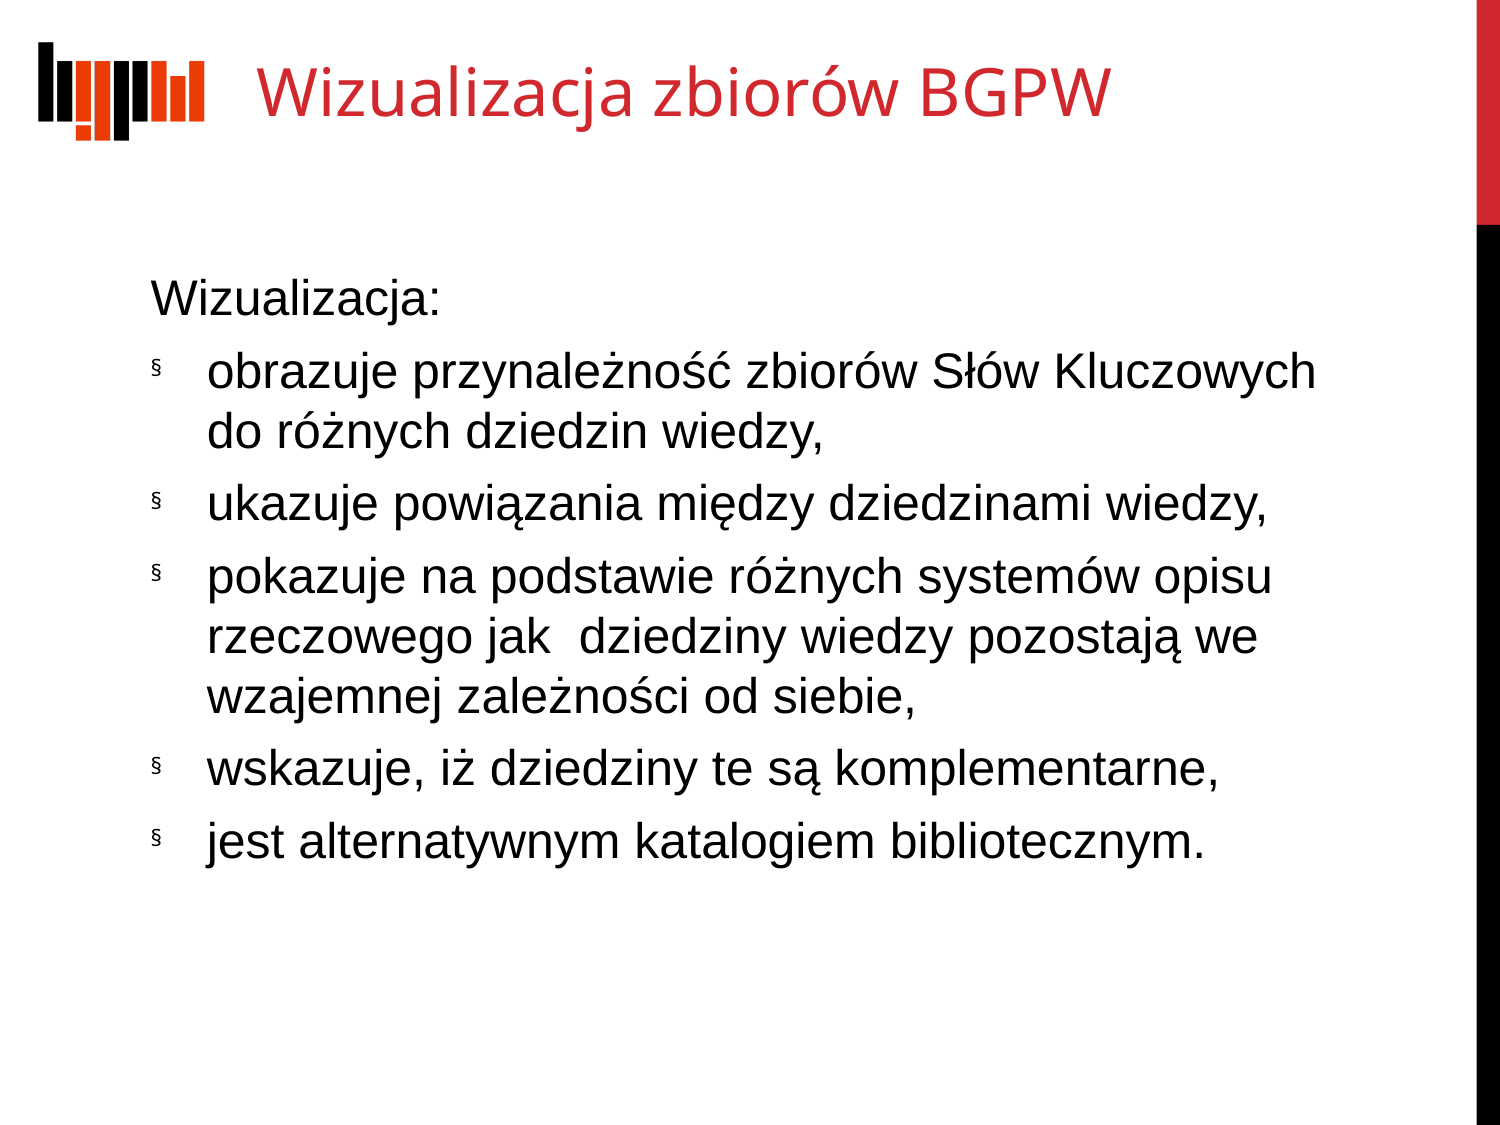

# Wizualizacja zbiorów BGPW
Wizualizacja:
obrazuje przynależność zbiorów Słów Kluczowych do różnych dziedzin wiedzy,
ukazuje powiązania między dziedzinami wiedzy,
pokazuje na podstawie różnych systemów opisu rzeczowego jak dziedziny wiedzy pozostają we wzajemnej zależności od siebie,
wskazuje, iż dziedziny te są komplementarne,
jest alternatywnym katalogiem bibliotecznym.